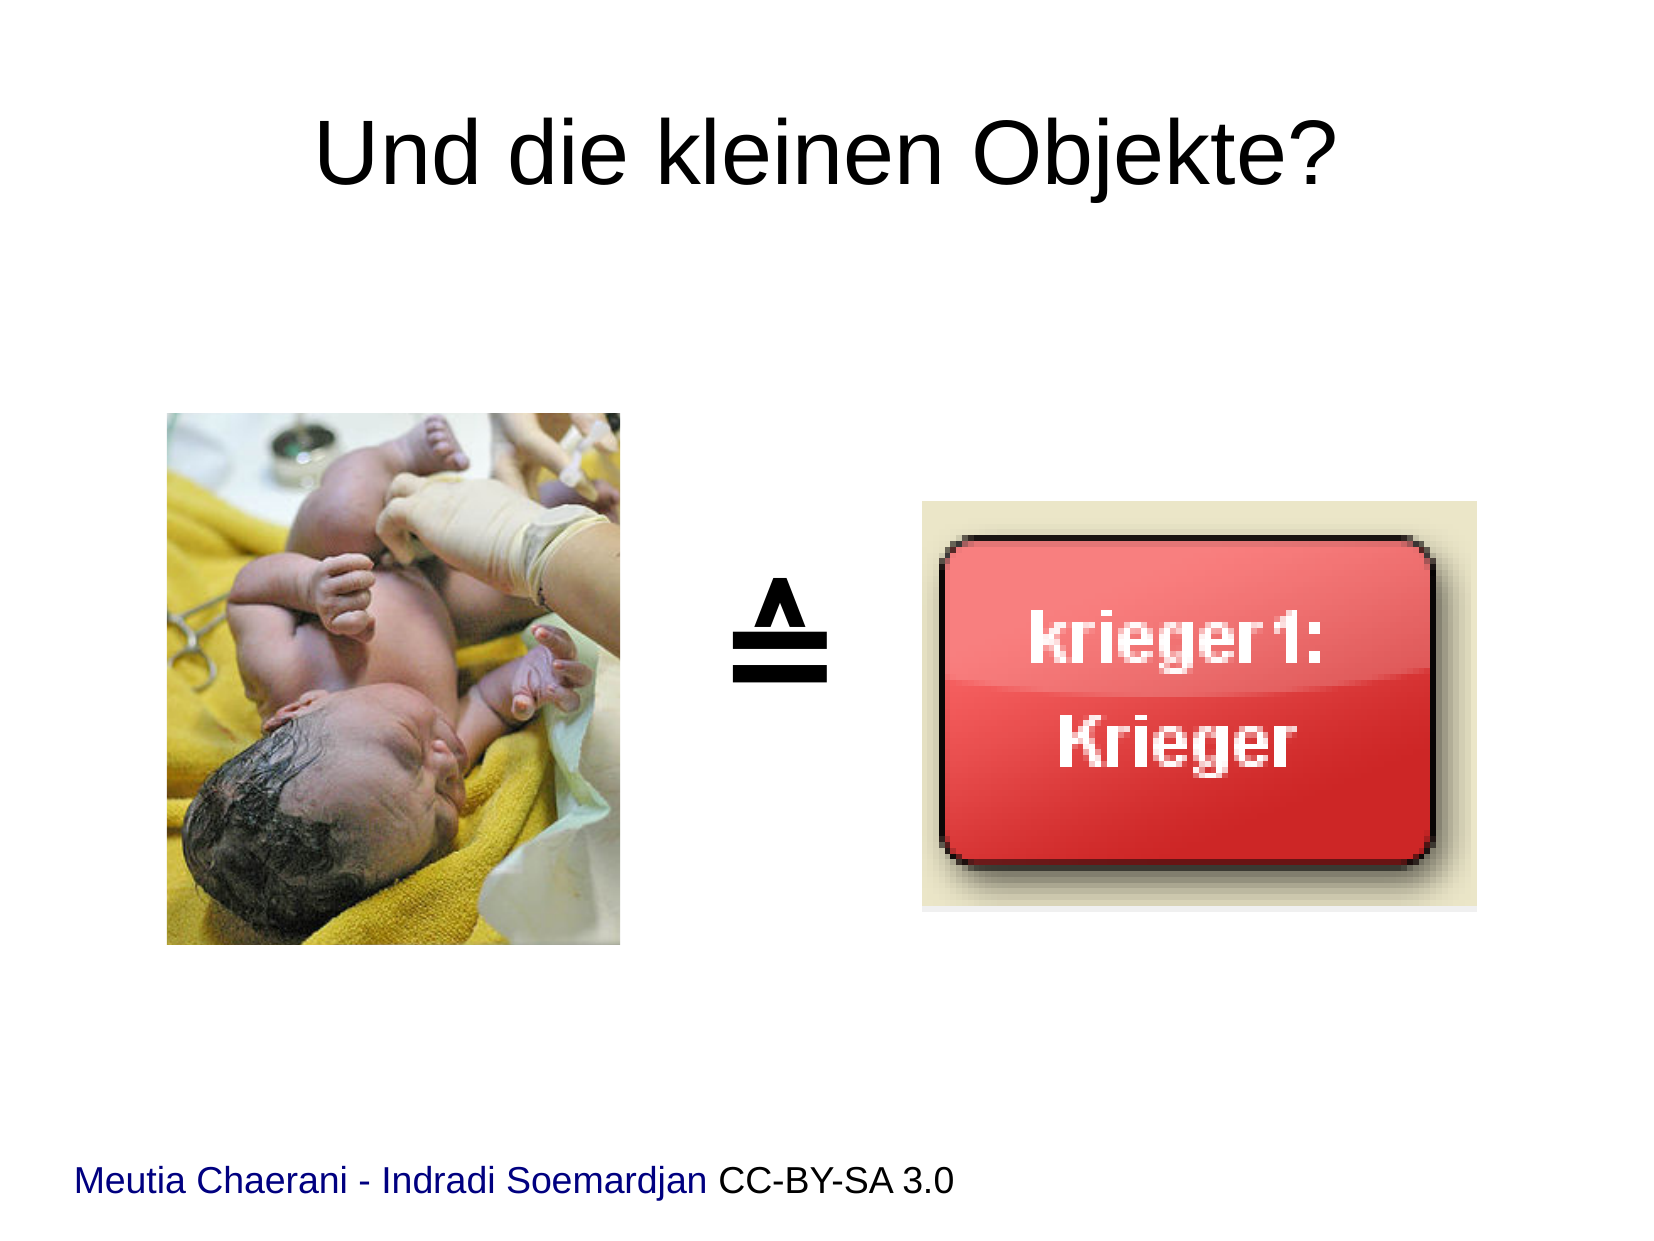

# Und die kleinen Objekte?
≙
Meutia Chaerani - Indradi Soemardjan CC-BY-SA 3.0